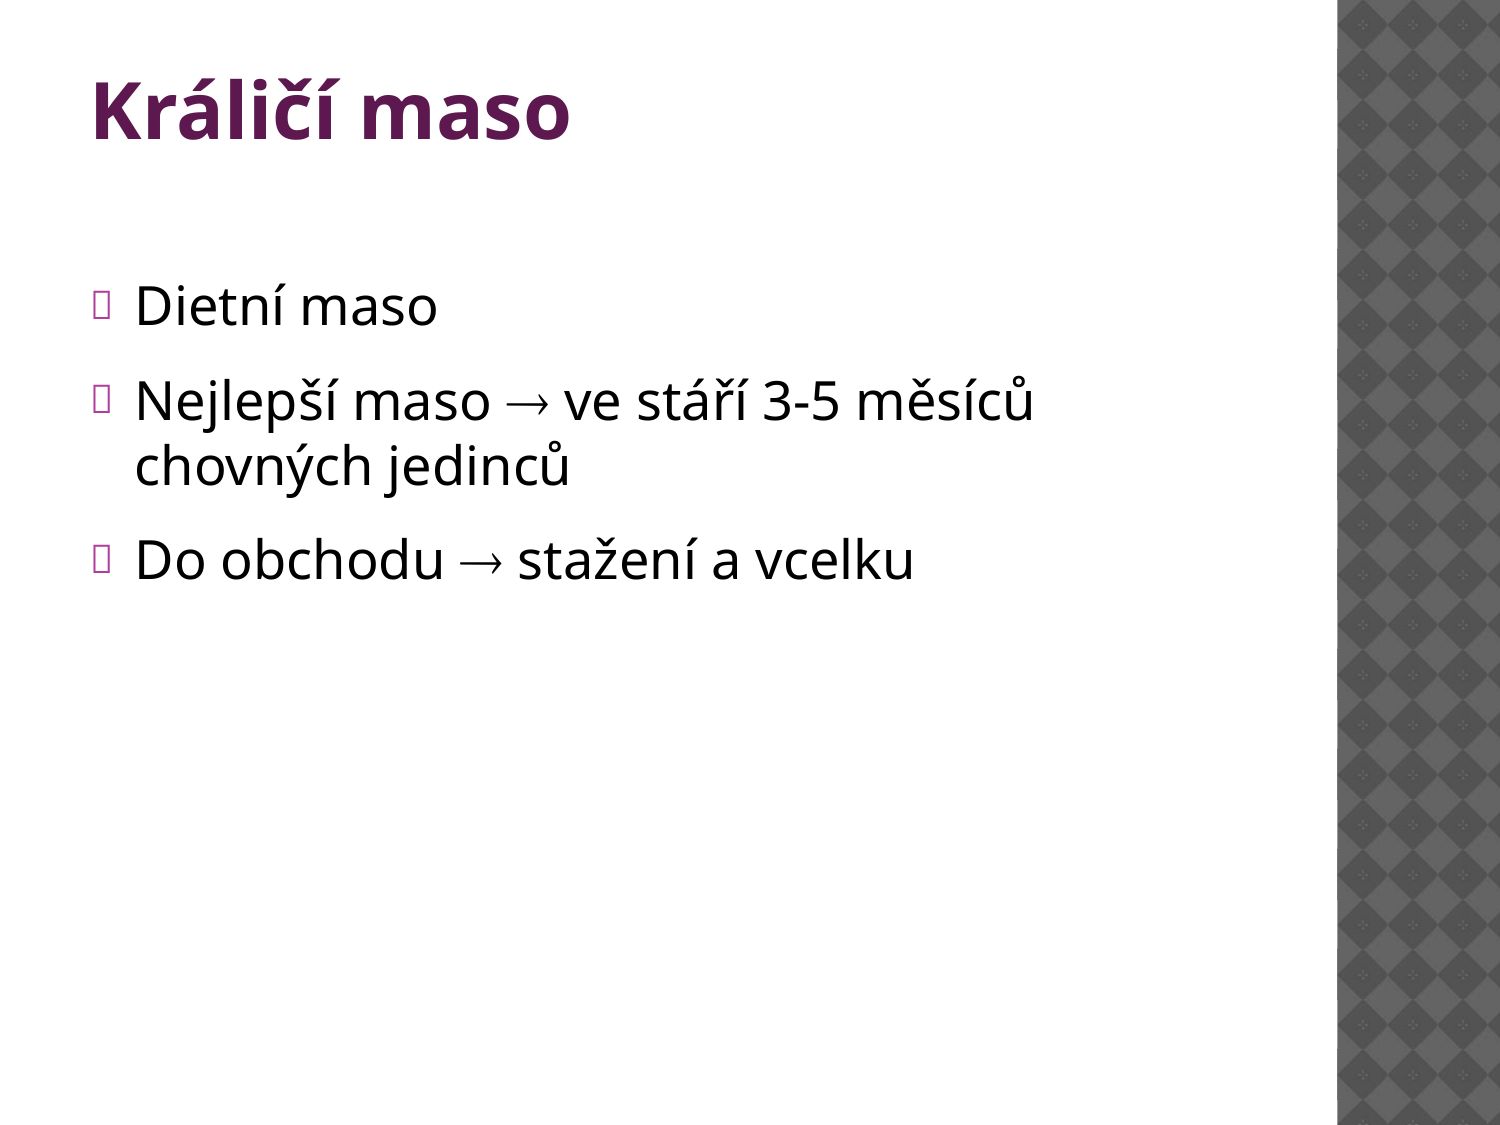

# Králičí maso
Dietní maso
Nejlepší maso  ve stáří 3-5 měsíců chovných jedinců
Do obchodu  stažení a vcelku